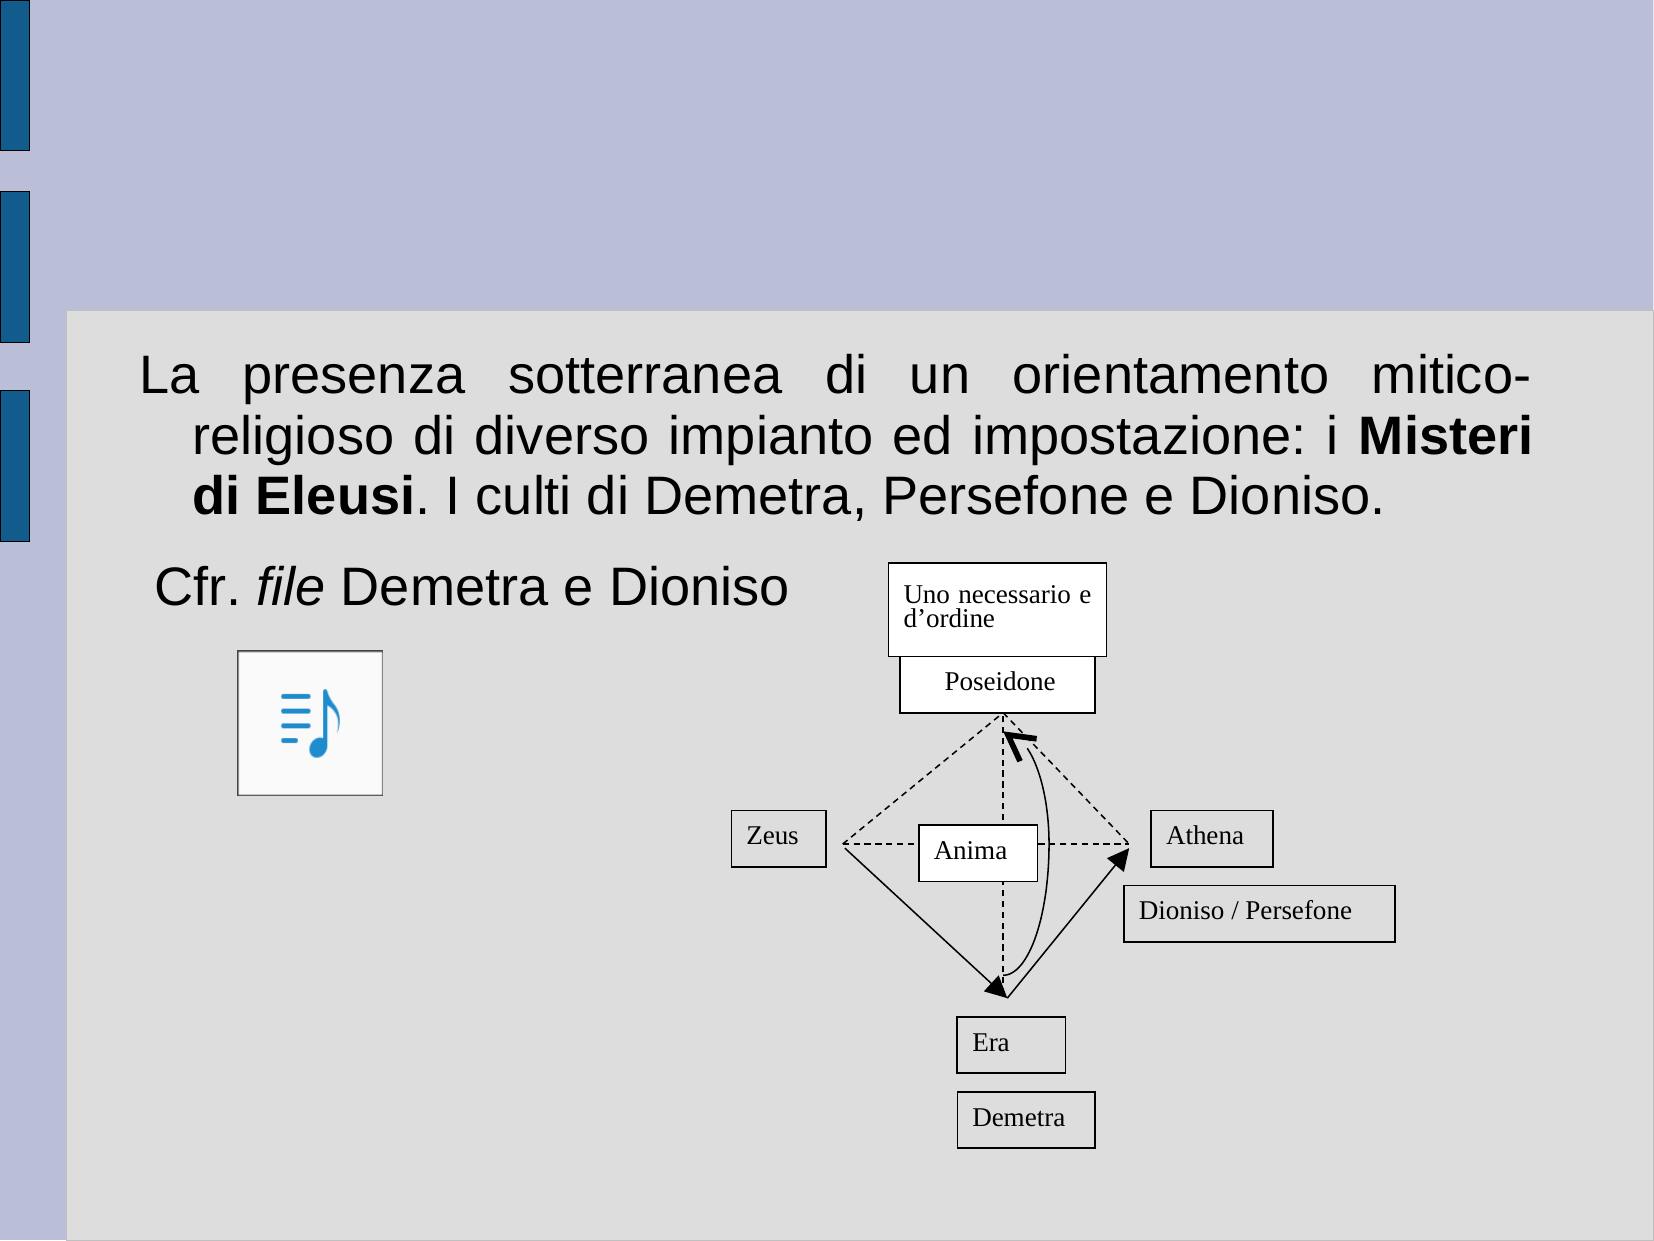

#
La presenza sotterranea di un orientamento mitico-religioso di diverso impianto ed impostazione: i Misteri di Eleusi. I culti di Demetra, Persefone e Dioniso.
 Cfr. file Demetra e Dioniso
Uno necessario e d’ordine
Poseidone
Zeus
Athena
Anima
Dioniso / Persefone
Era
Demetra